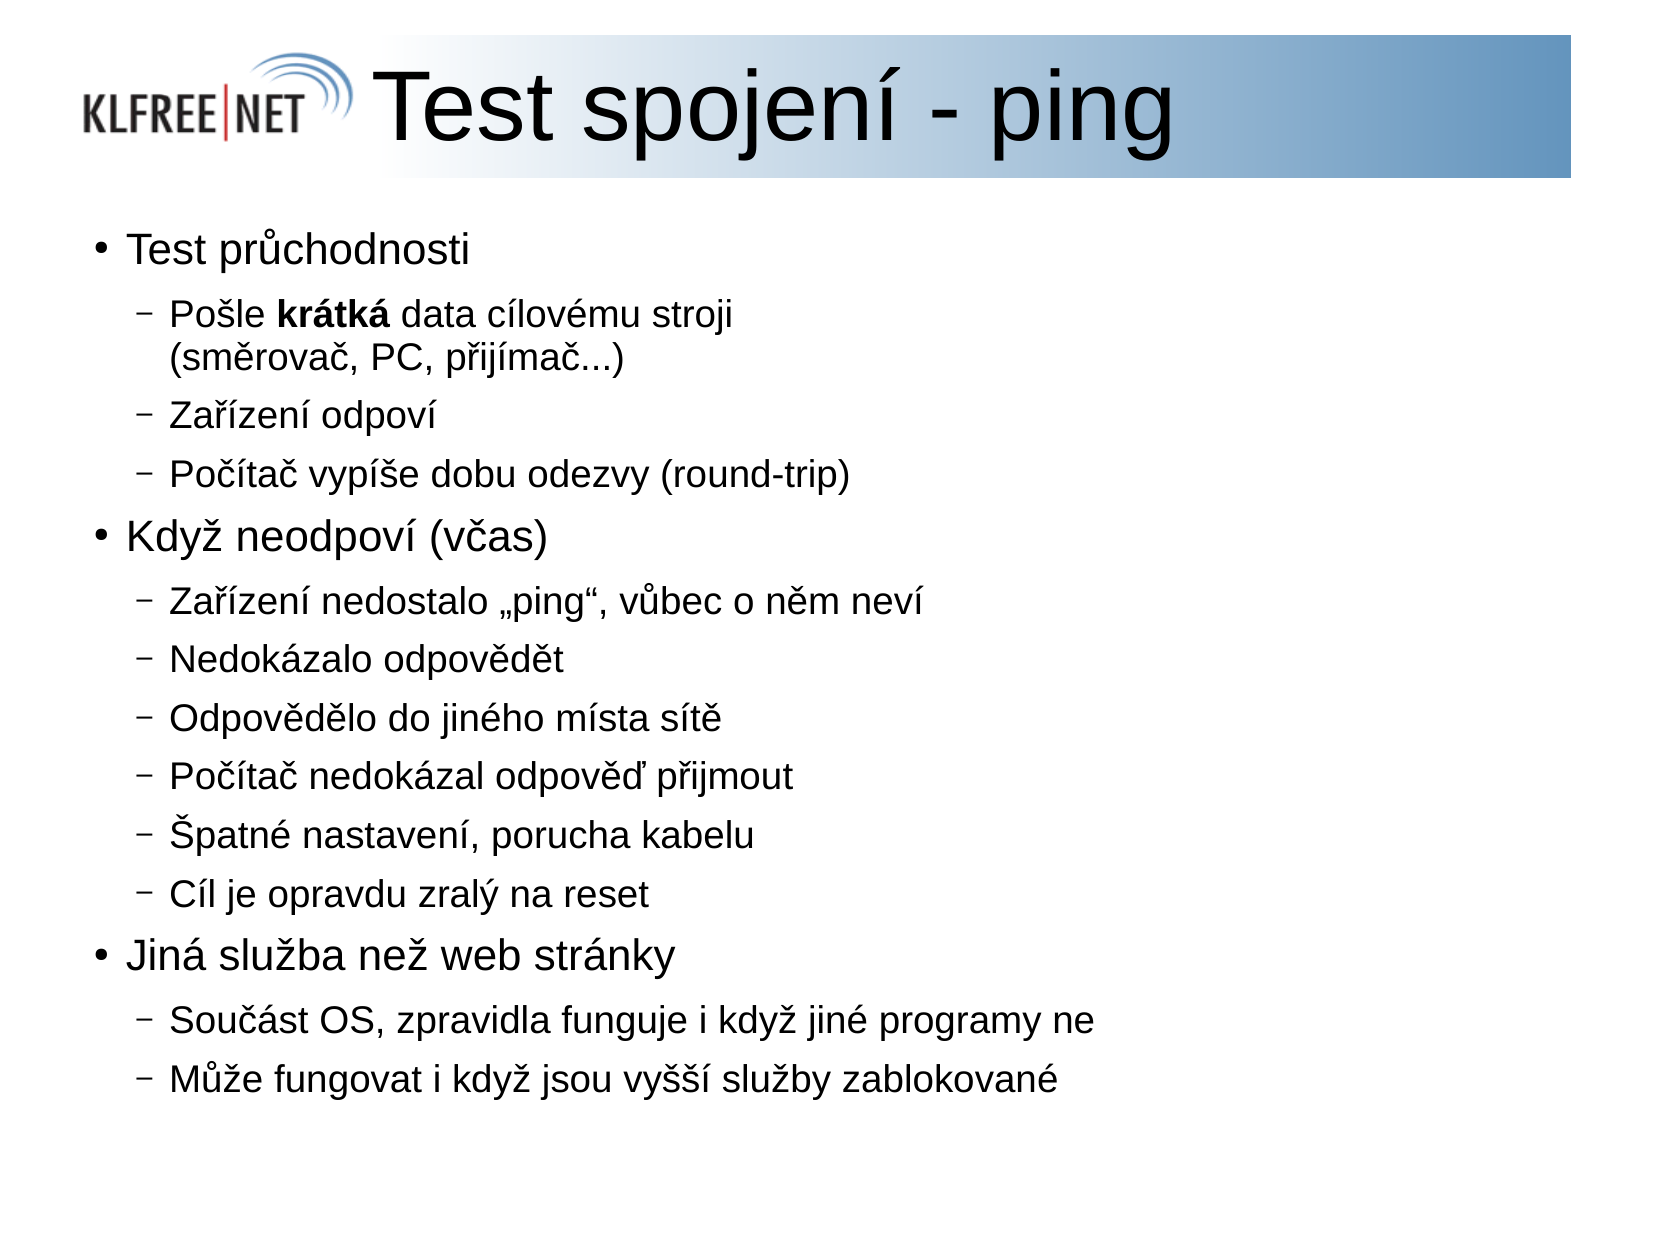

# Test spojení - ping
Test průchodnosti
Pošle krátká data cílovému stroji
(směrovač, PC, přijímač...)
Zařízení odpoví
Počítač vypíše dobu odezvy (round-trip)
Když neodpoví (včas)
Zařízení nedostalo „ping“, vůbec o něm neví
Nedokázalo odpovědět
Odpovědělo do jiného místa sítě
Počítač nedokázal odpověď přijmout
Špatné nastavení, porucha kabelu
Cíl je opravdu zralý na reset
Jiná služba než web stránky
Součást OS, zpravidla funguje i když jiné programy ne
Může fungovat i když jsou vyšší služby zablokované